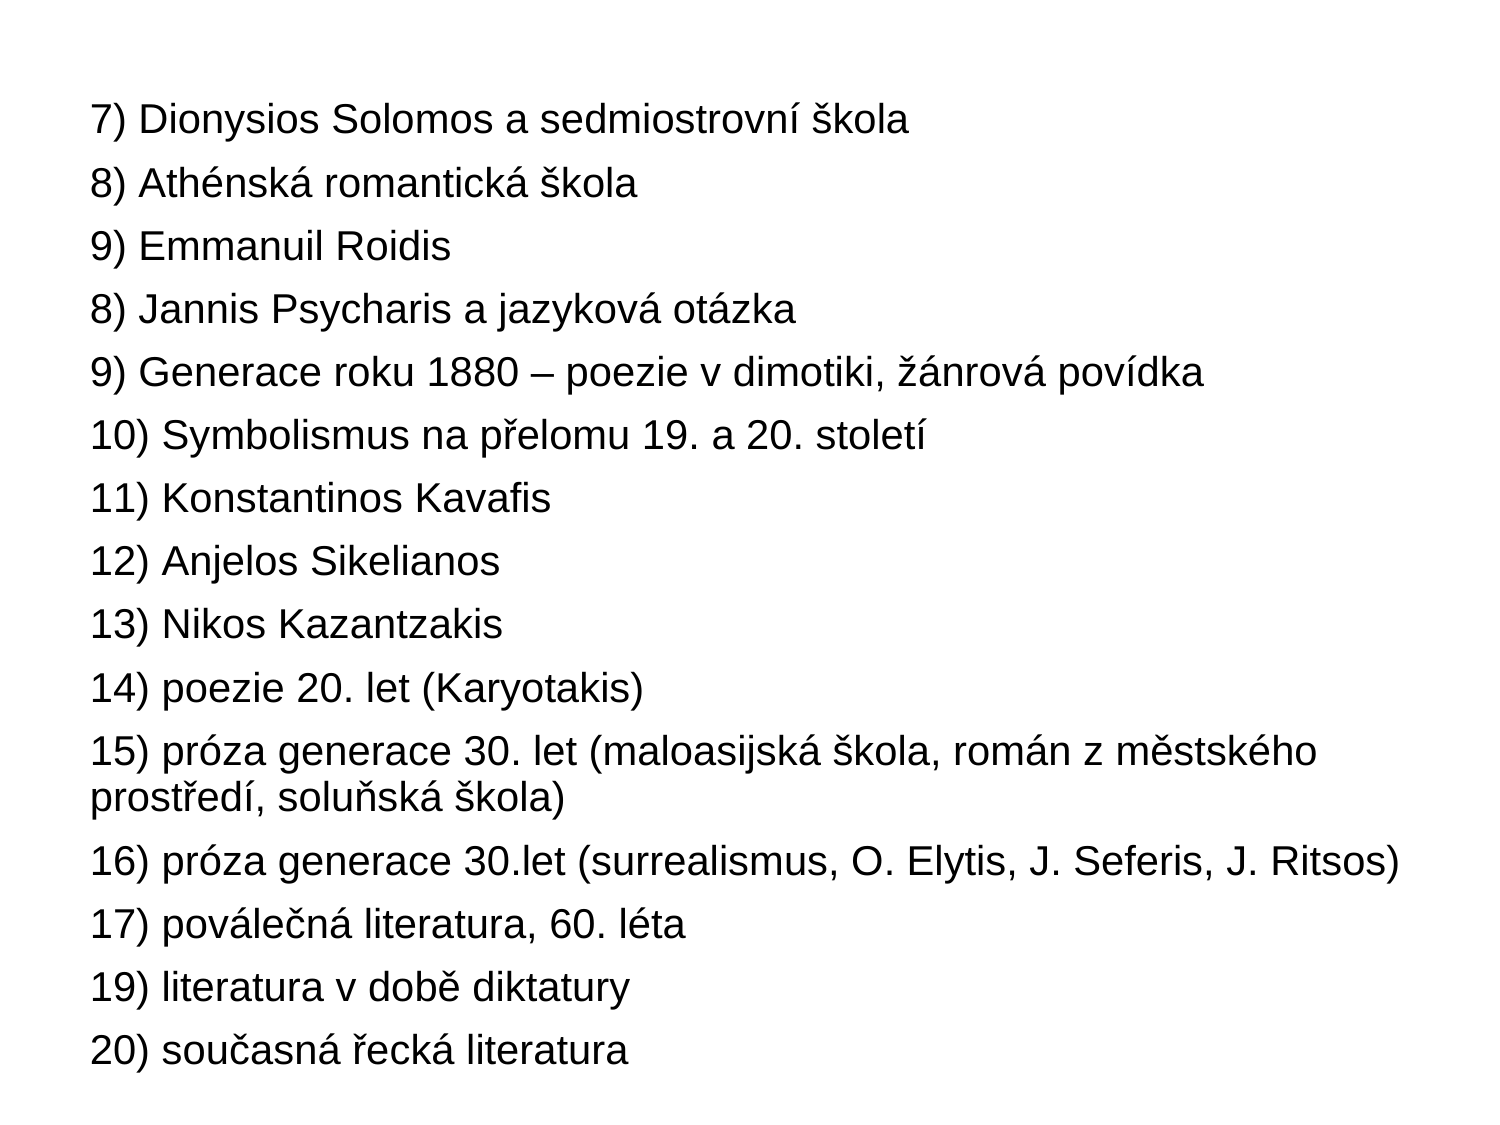

#
7) Dionysios Solomos a sedmiostrovní škola
8) Athénská romantická škola
9) Emmanuil Roidis
8) Jannis Psycharis a jazyková otázka
9) Generace roku 1880 – poezie v dimotiki, žánrová povídka
10) Symbolismus na přelomu 19. a 20. století
11) Konstantinos Kavafis
12) Anjelos Sikelianos
13) Nikos Kazantzakis
14) poezie 20. let (Karyotakis)
15) próza generace 30. let (maloasijská škola, román z městského prostředí, soluňská škola)
16) próza generace 30.let (surrealismus, O. Elytis, J. Seferis, J. Ritsos)
17) poválečná literatura, 60. léta
19) literatura v době diktatury
20) současná řecká literatura